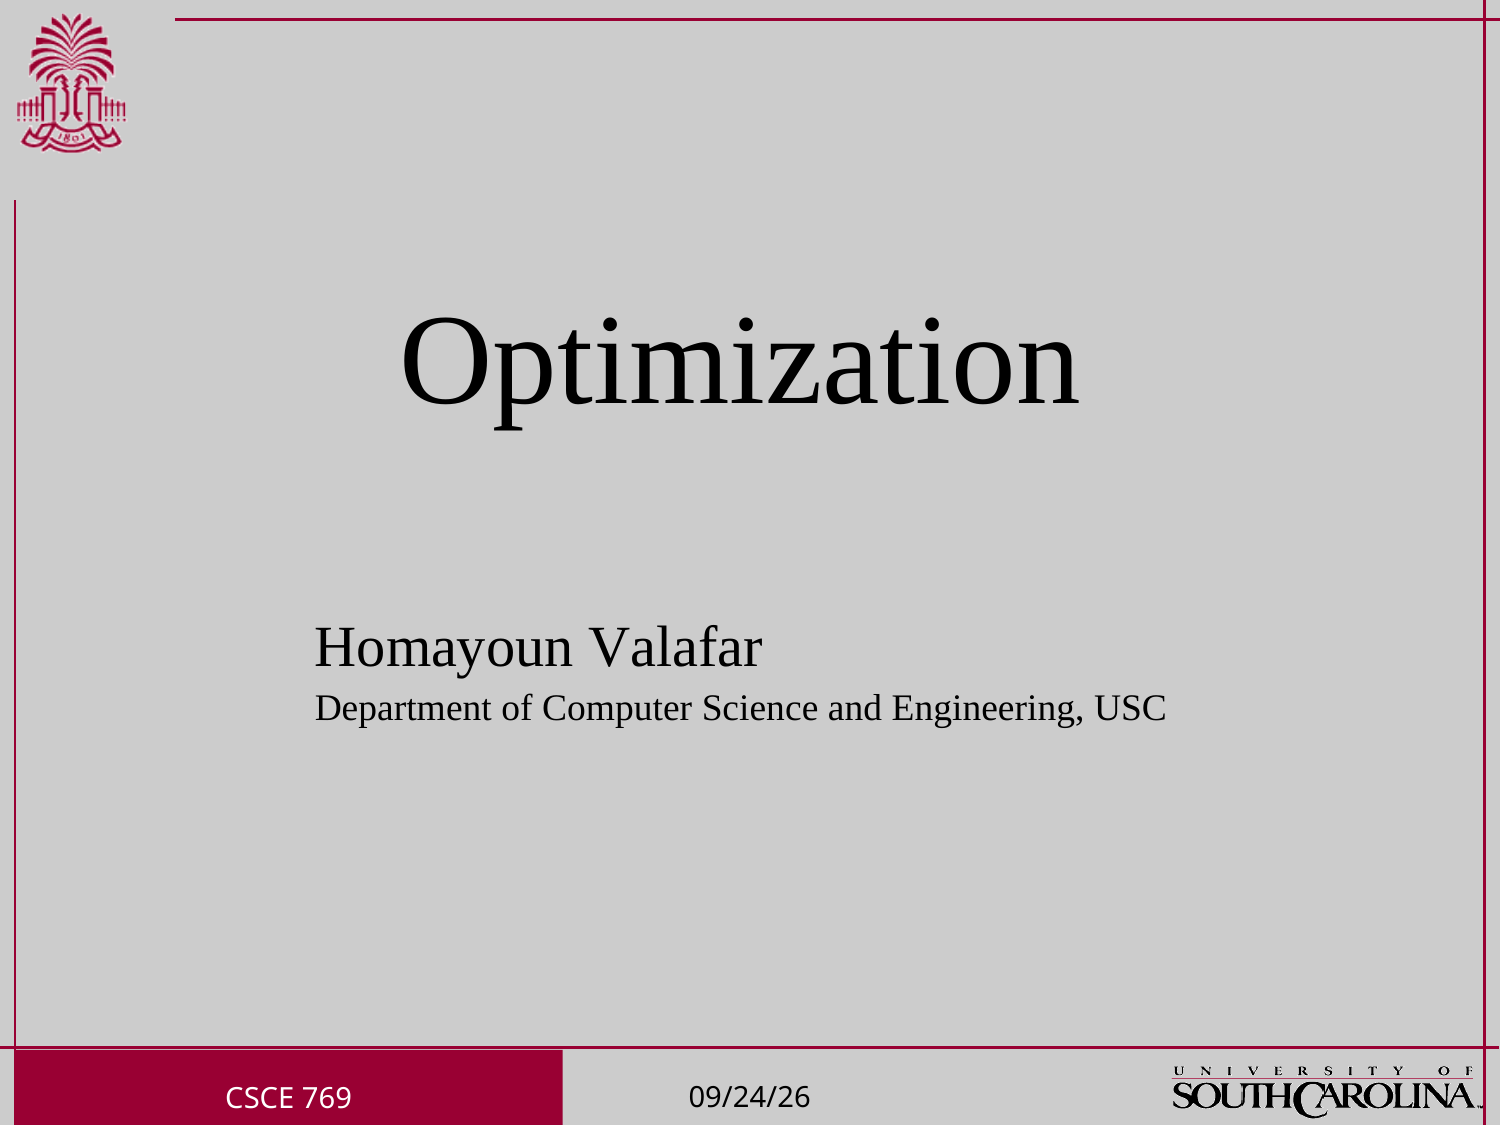

# Optimization
Homayoun Valafar
Department of Computer Science and Engineering, USC